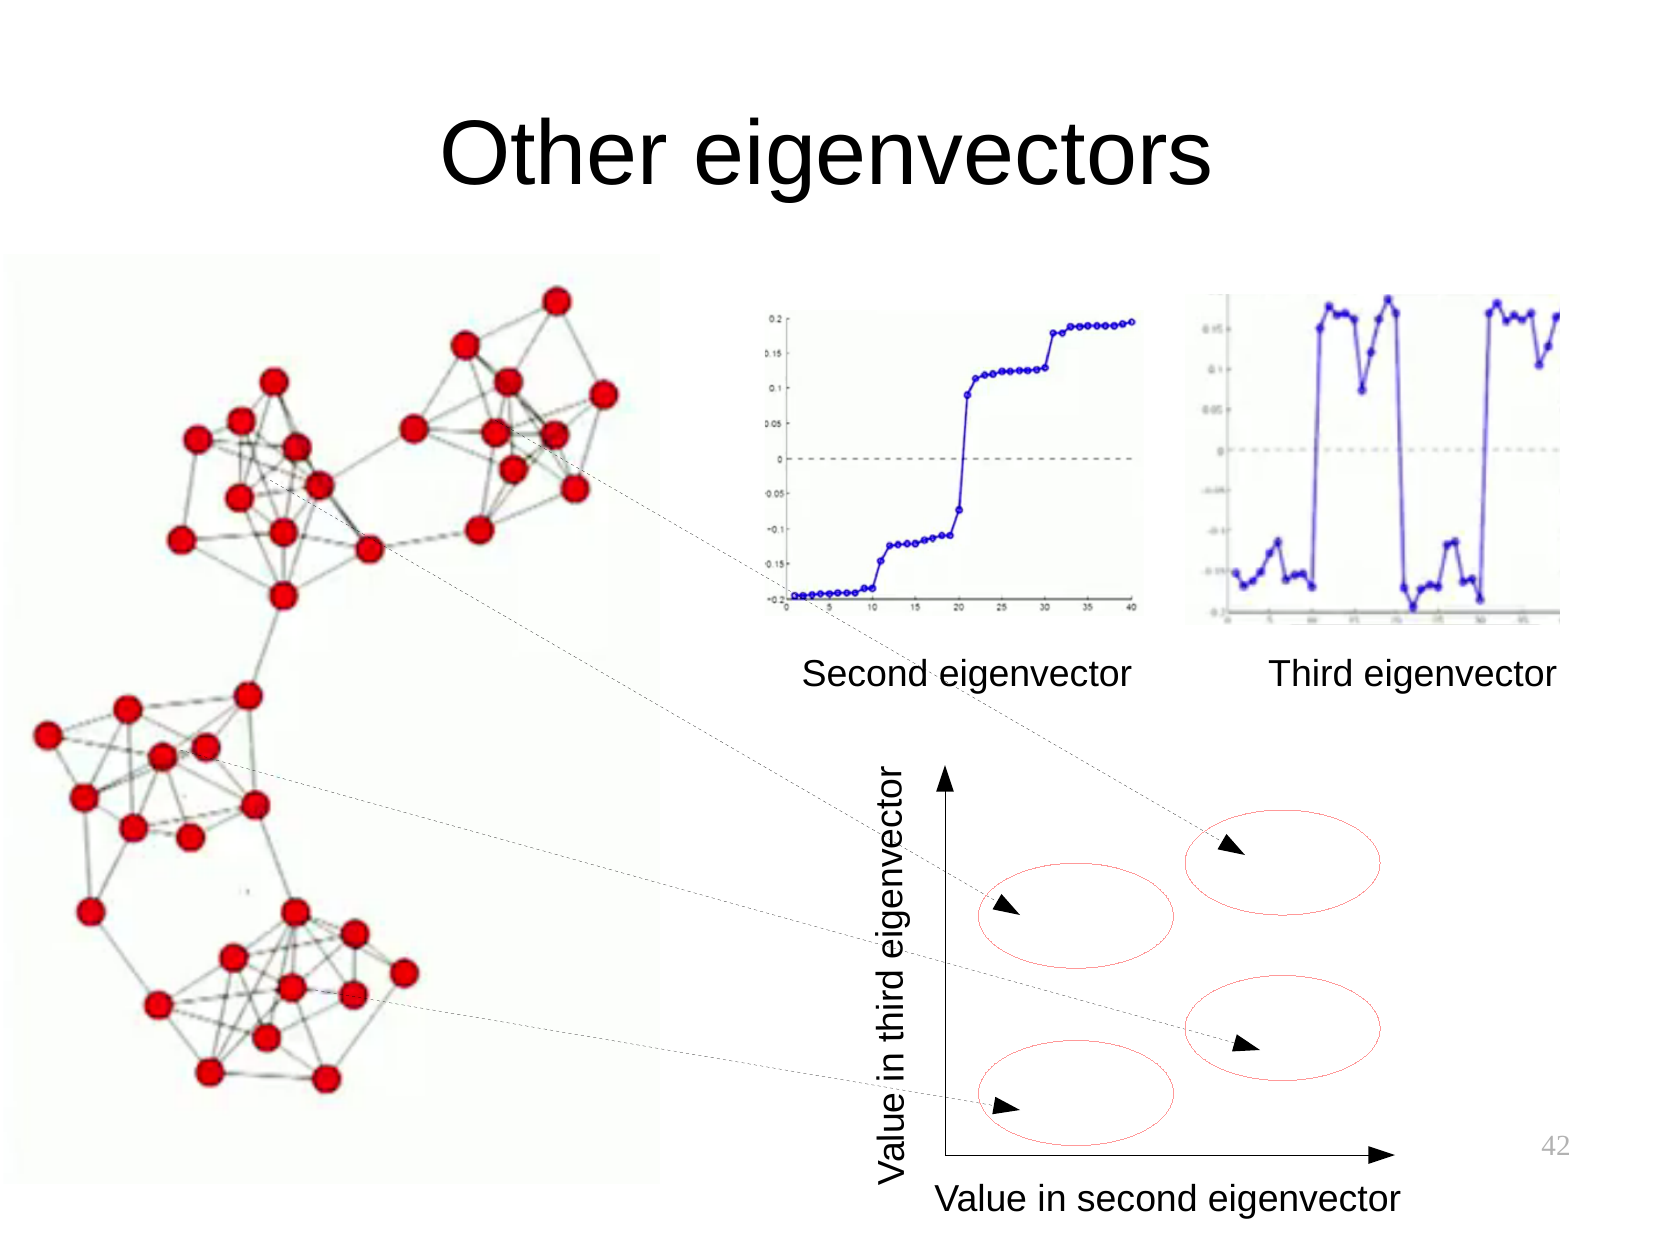

# Other eigenvectors
Second eigenvector
Third eigenvector
Value in third eigenvector
42
Value in second eigenvector